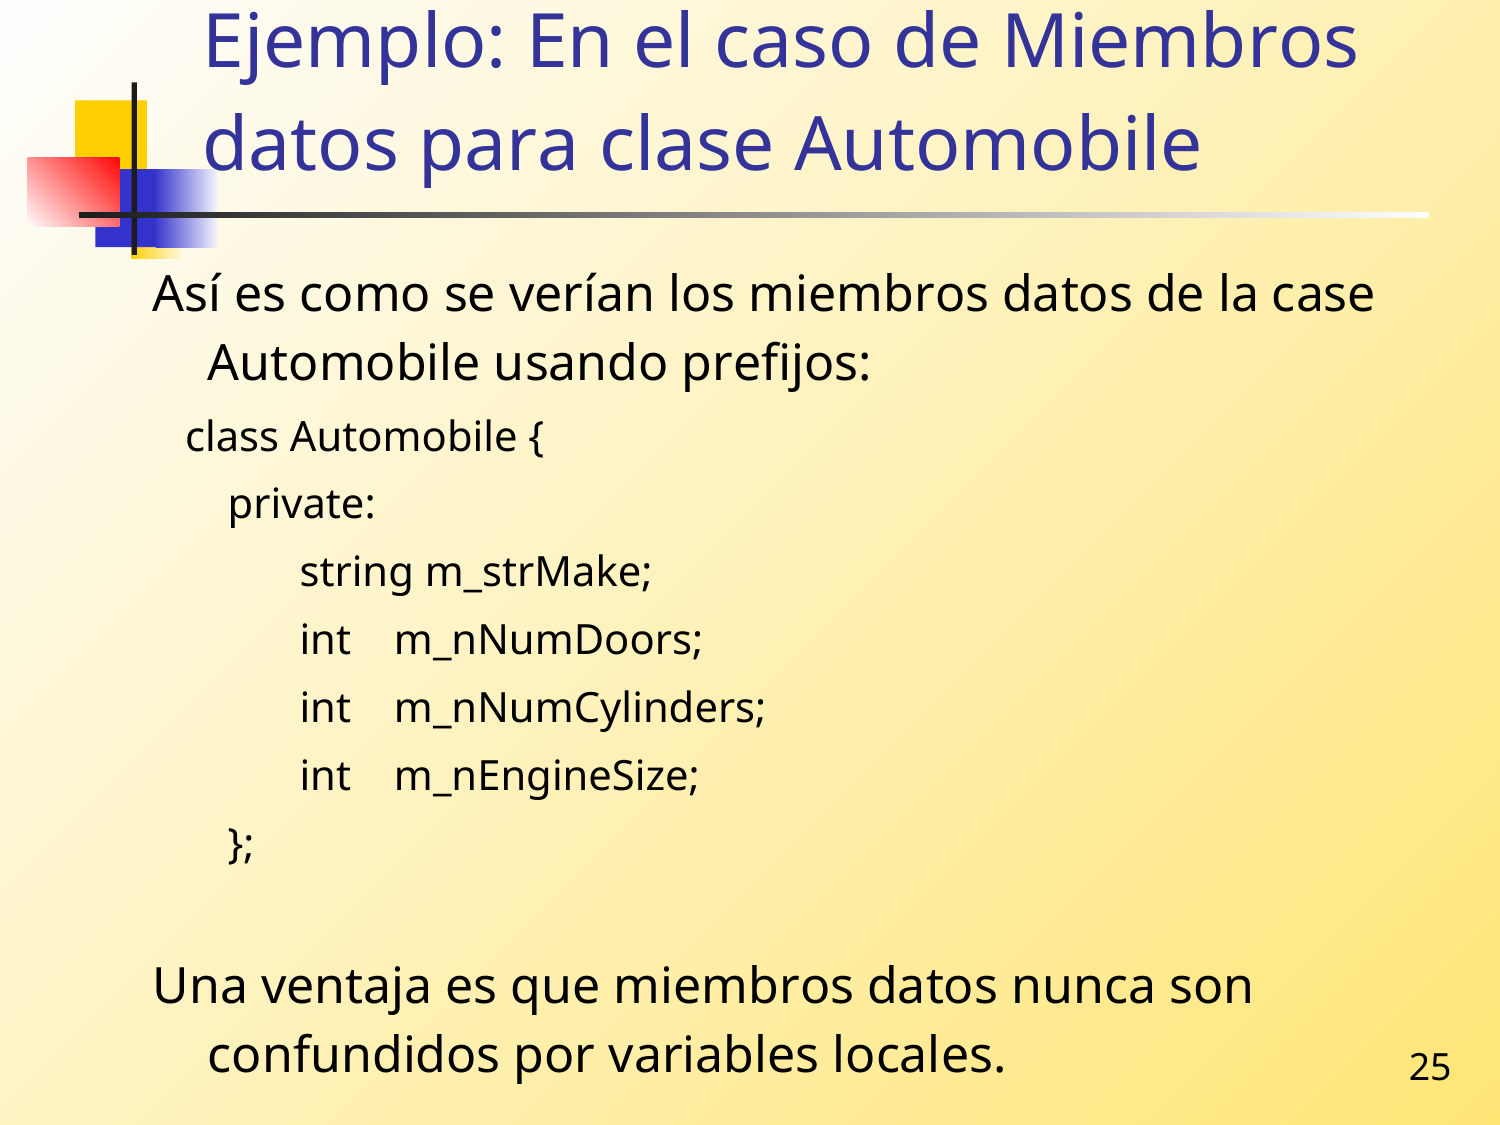

# Ejemplo: En el caso de Miembros datos para clase Automobile
Así es como se verían los miembros datos de la case Automobile usando prefijos:
 class Automobile {
private:
	string m_strMake;
	int m_nNumDoors;
	int m_nNumCylinders;
	int m_nEngineSize;
};
Una ventaja es que miembros datos nunca son confundidos por variables locales.
25